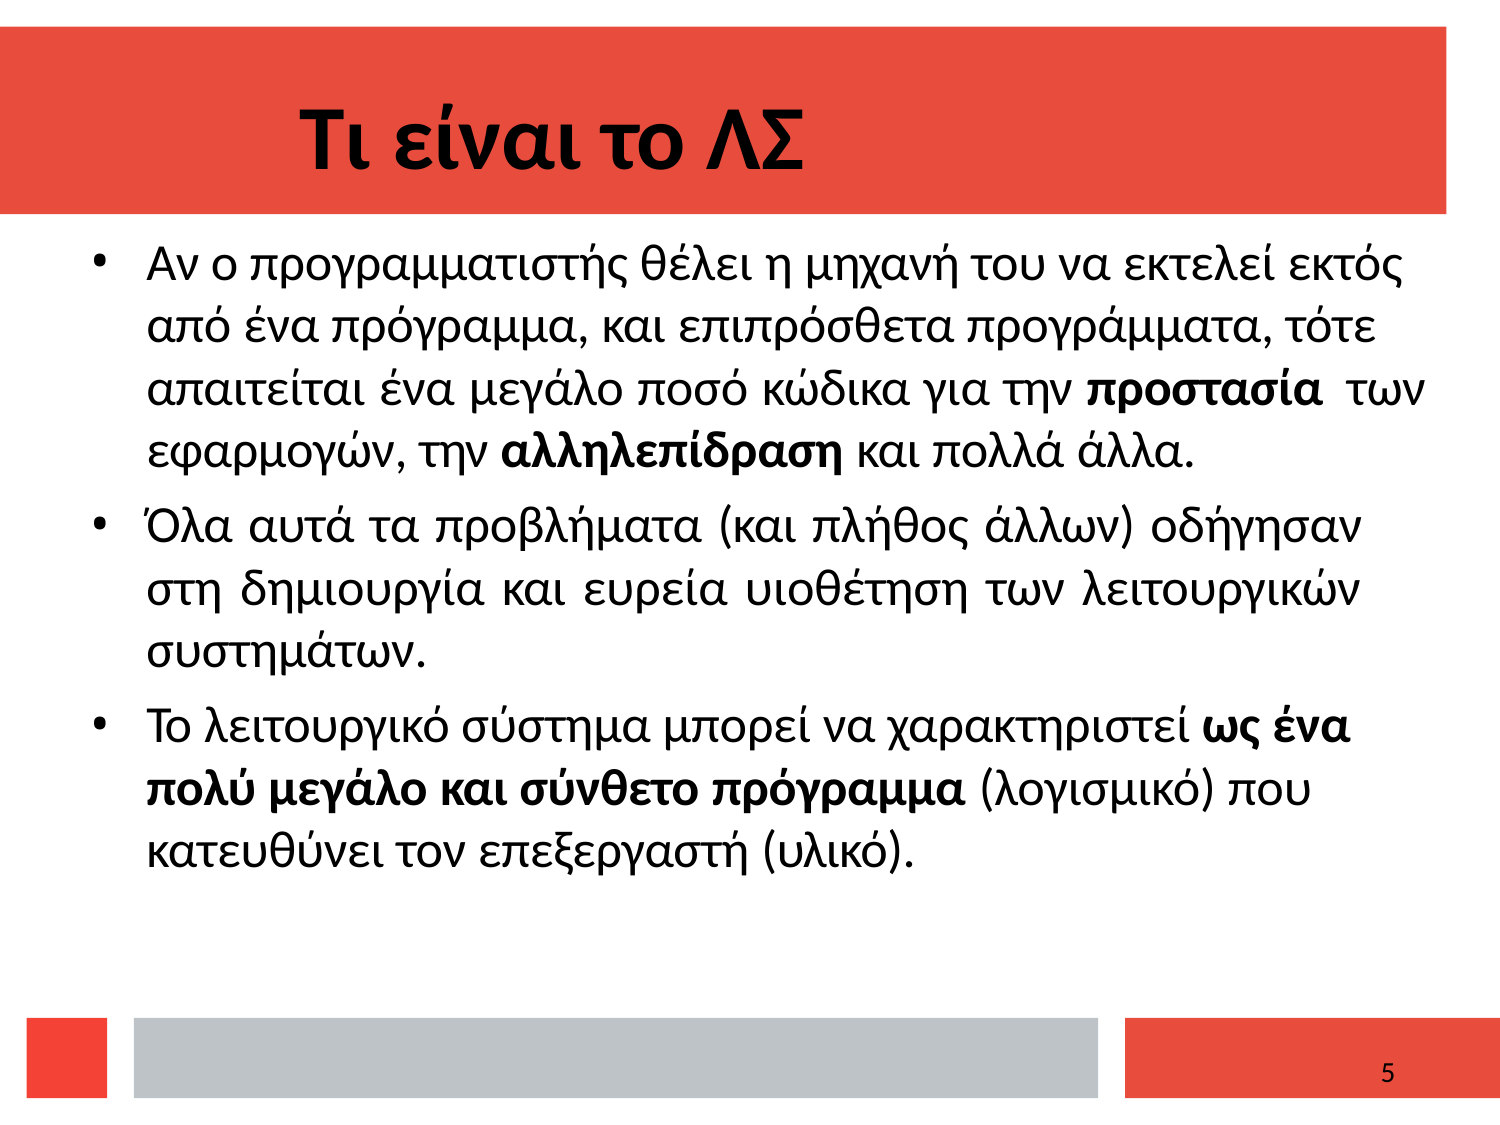

# Τι είναι το ΛΣ
Αν ο προγραμματιστής θέλει η μηχανή του να εκτελεί εκτός από ένα πρόγραμμα, και επιπρόσθετα προγράμματα, τότε απαιτείται ένα μεγάλο ποσό κώδικα για την προστασία των εφαρμογών, την αλληλεπίδραση και πολλά άλλα.
Όλα αυτά τα προβλήματα (και πλήθος άλλων) οδήγησαν στη δημιουργία και ευρεία υιοθέτηση των λειτουργικών συστημάτων.
Το λειτουργικό σύστημα μπορεί να χαρακτηριστεί ως ένα πολύ μεγάλο και σύνθετο πρόγραμμα (λογισμικό) που κατευθύνει τον επεξεργαστή (υλικό).